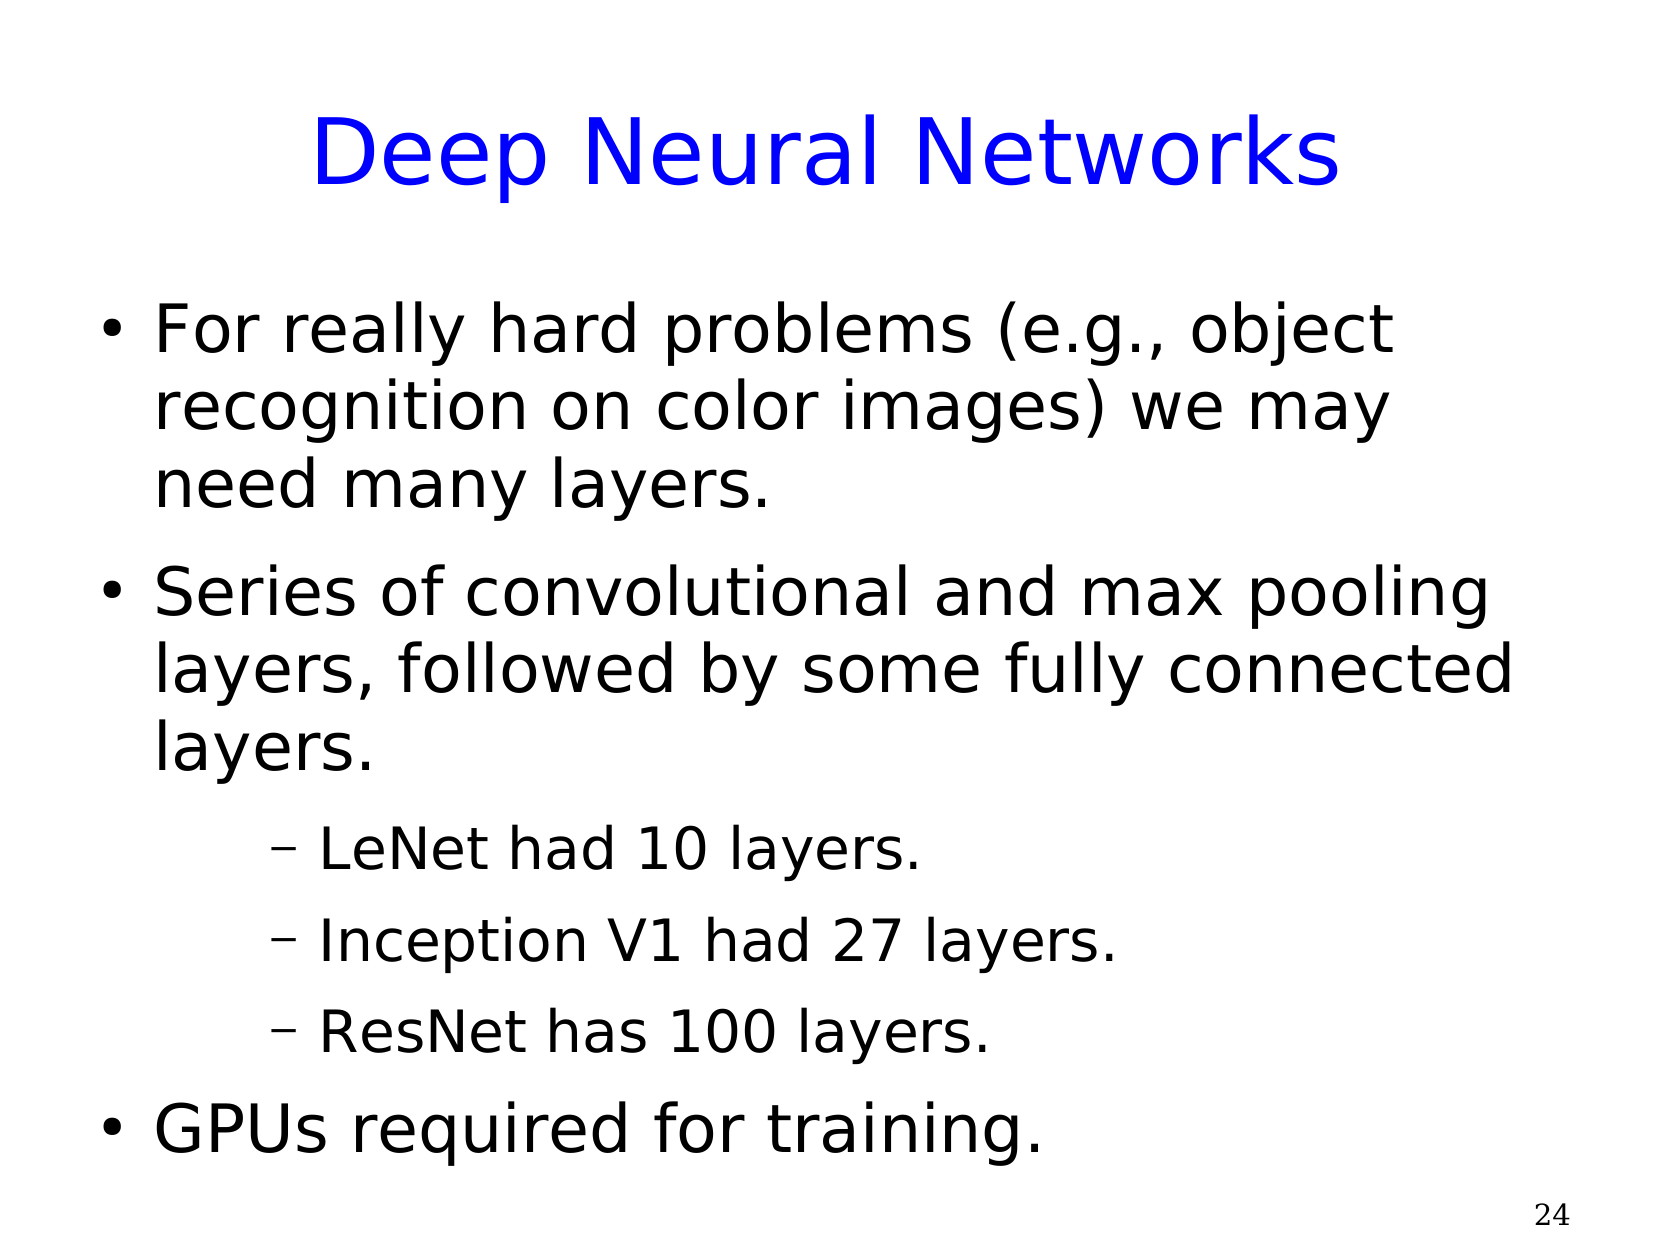

# Deep Neural Networks
For really hard problems (e.g., object recognition on color images) we may need many layers.
Series of convolutional and max pooling layers, followed by some fully connected layers.
LeNet had 10 layers.
Inception V1 had 27 layers.
ResNet has 100 layers.
GPUs required for training.
24